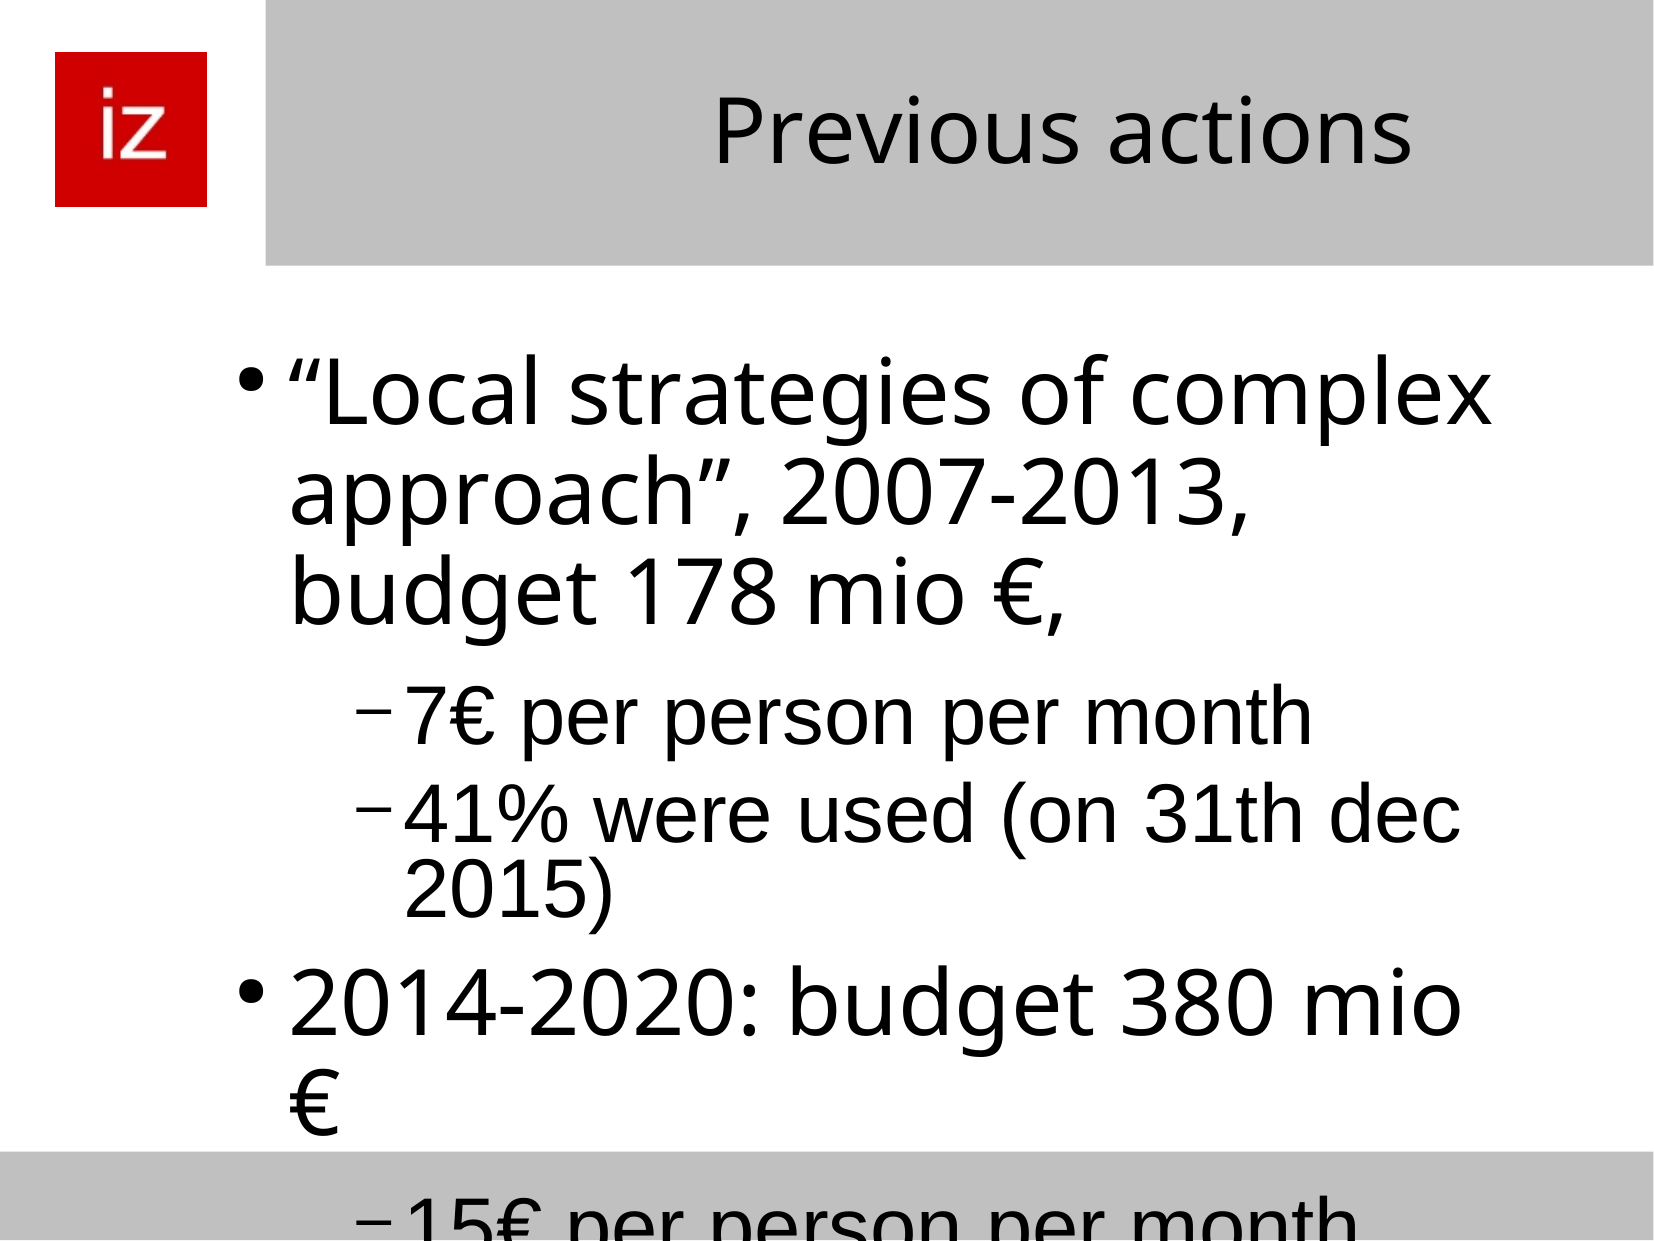

# Previous actions
“Local strategies of complex approach”, 2007-2013, budget 178 mio €,
7€ per person per month
41% were used (on 31th dec 2015)
2014-2020: budget 380 mio €
15€ per person per month